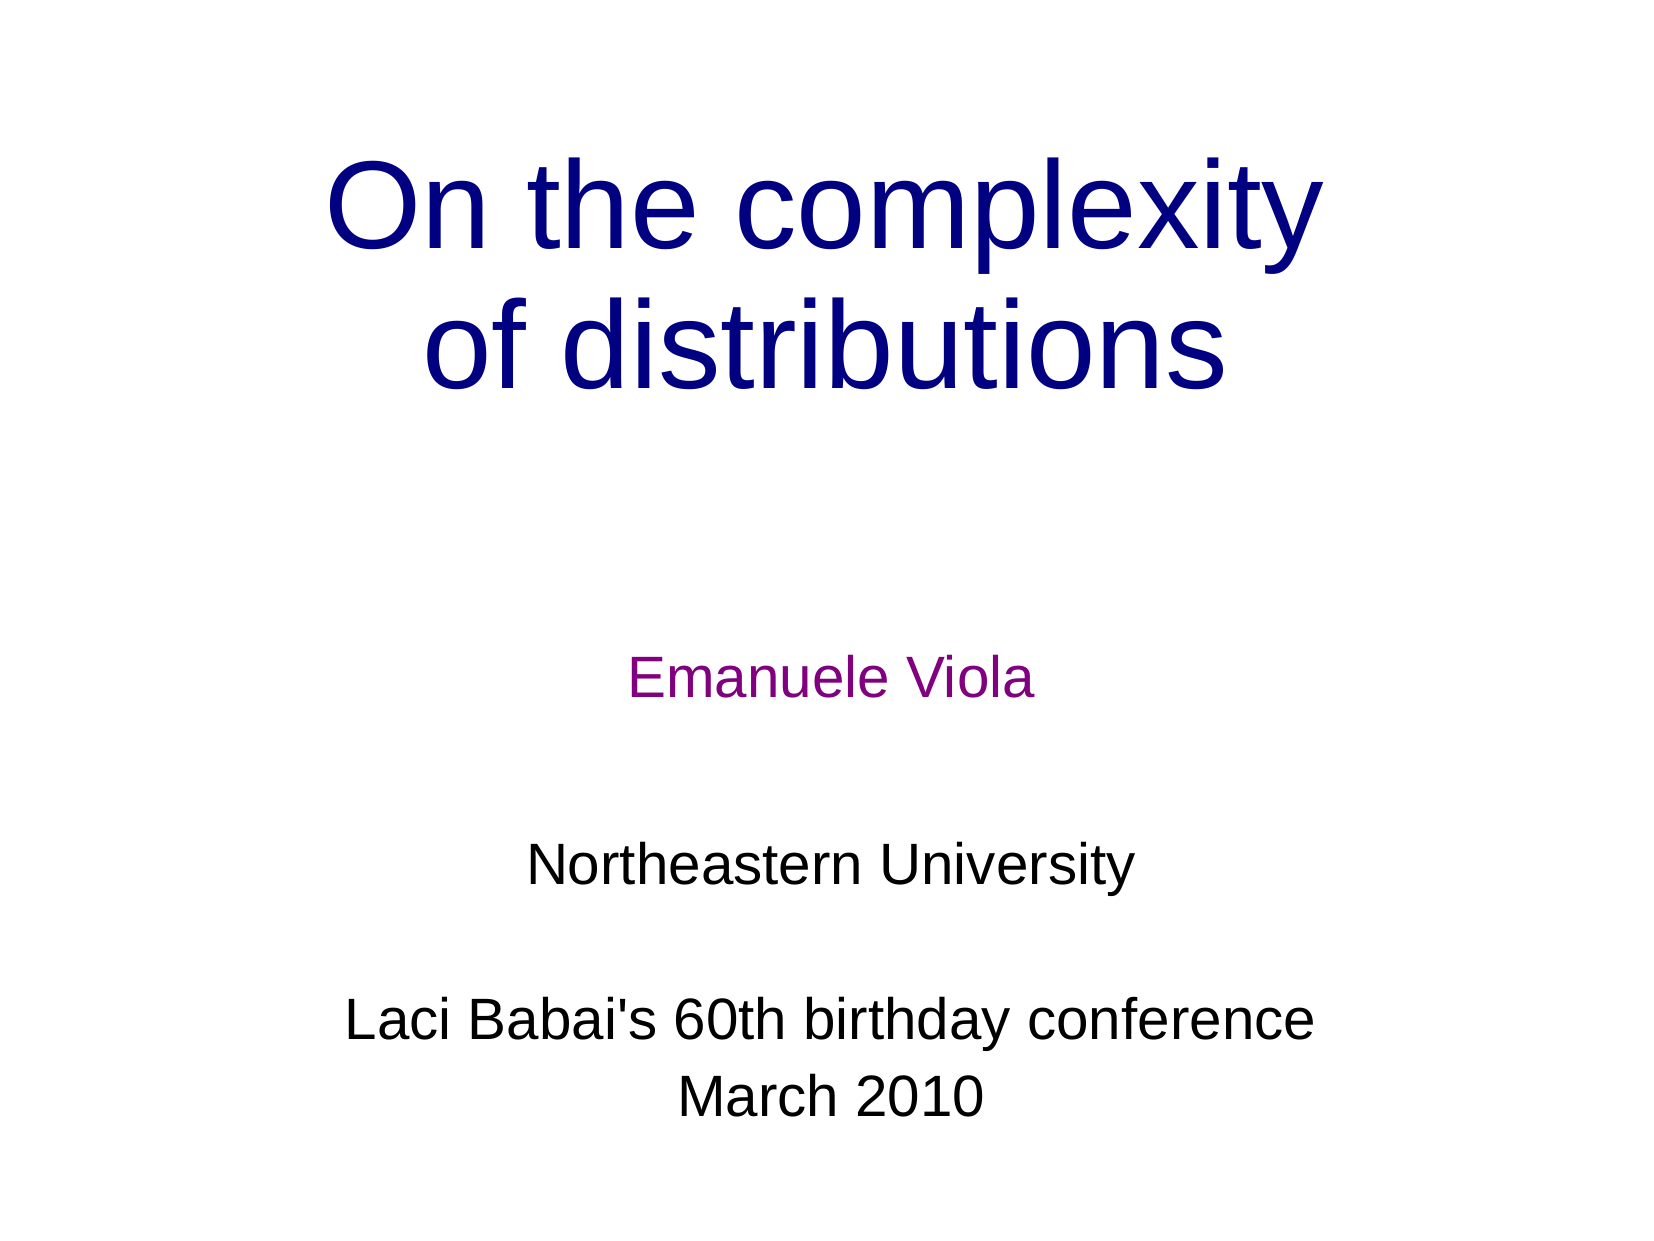

# On the complexity of distributions
Emanuele Viola
Northeastern University
Laci Babai's 60th birthday conference
March 2010